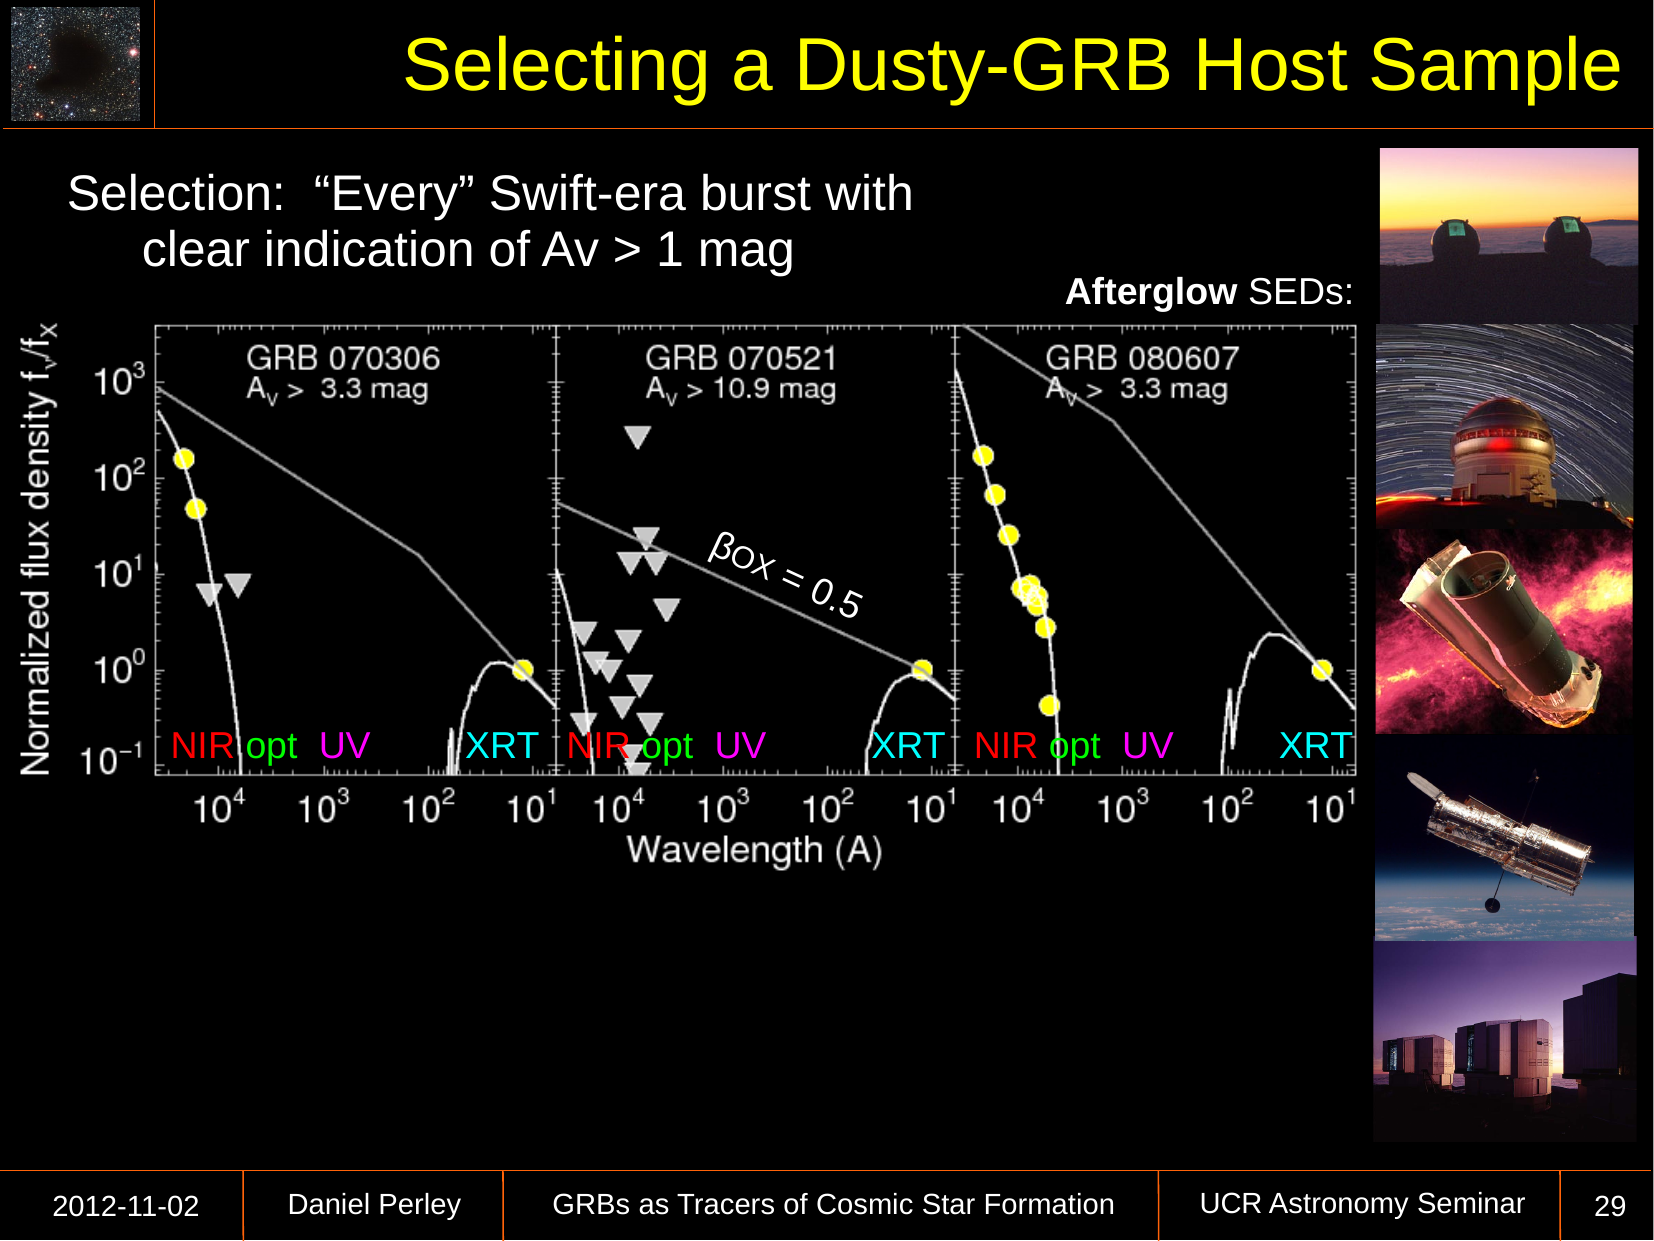

# Selecting a Dusty-GRB Host Sample
Selection: “Every” Swift-era burst with
	clear indication of Av > 1 mag
Afterglow SEDs:
βOX = 0.5
NIR opt UV XRT
NIR opt UV XRT
NIR opt UV XRT
2012-11-02
29